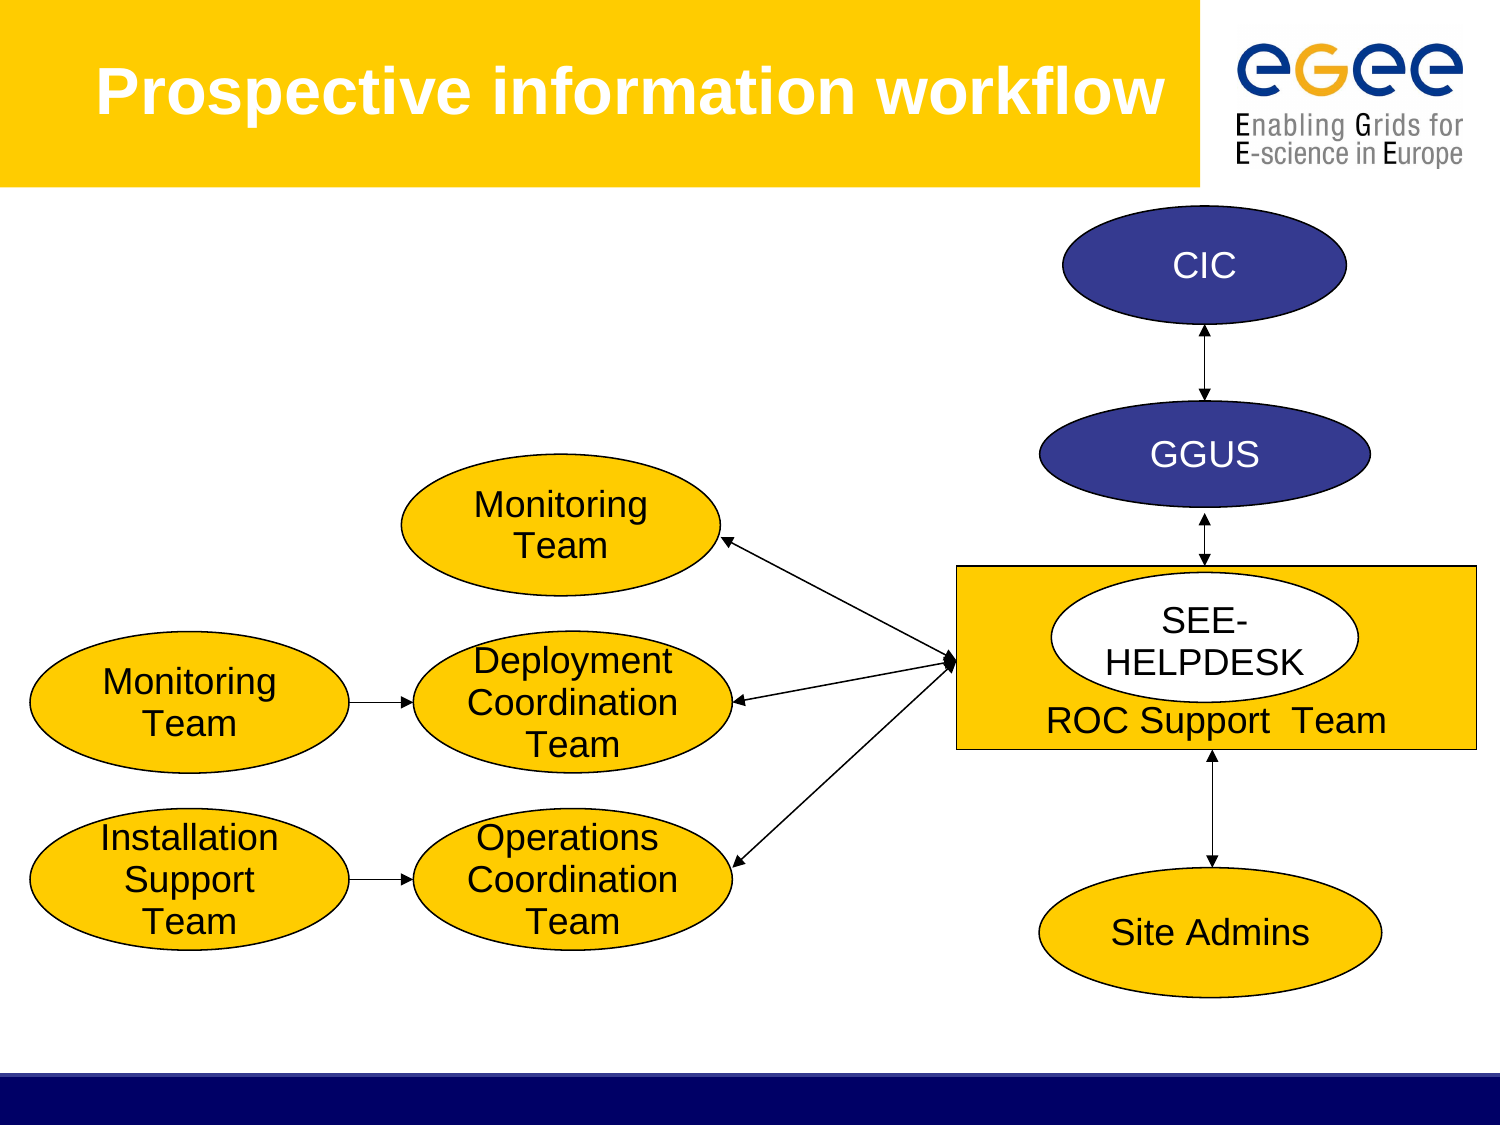

# Prospective information workflow
CIC
GGUS
Monitoring Team
ROC Support Team
SEE-HELPDESK
Deployment
Coordination
Team
Monitoring Team
Installation
Support
Team
Operations
Coordination
Team
Site Admins